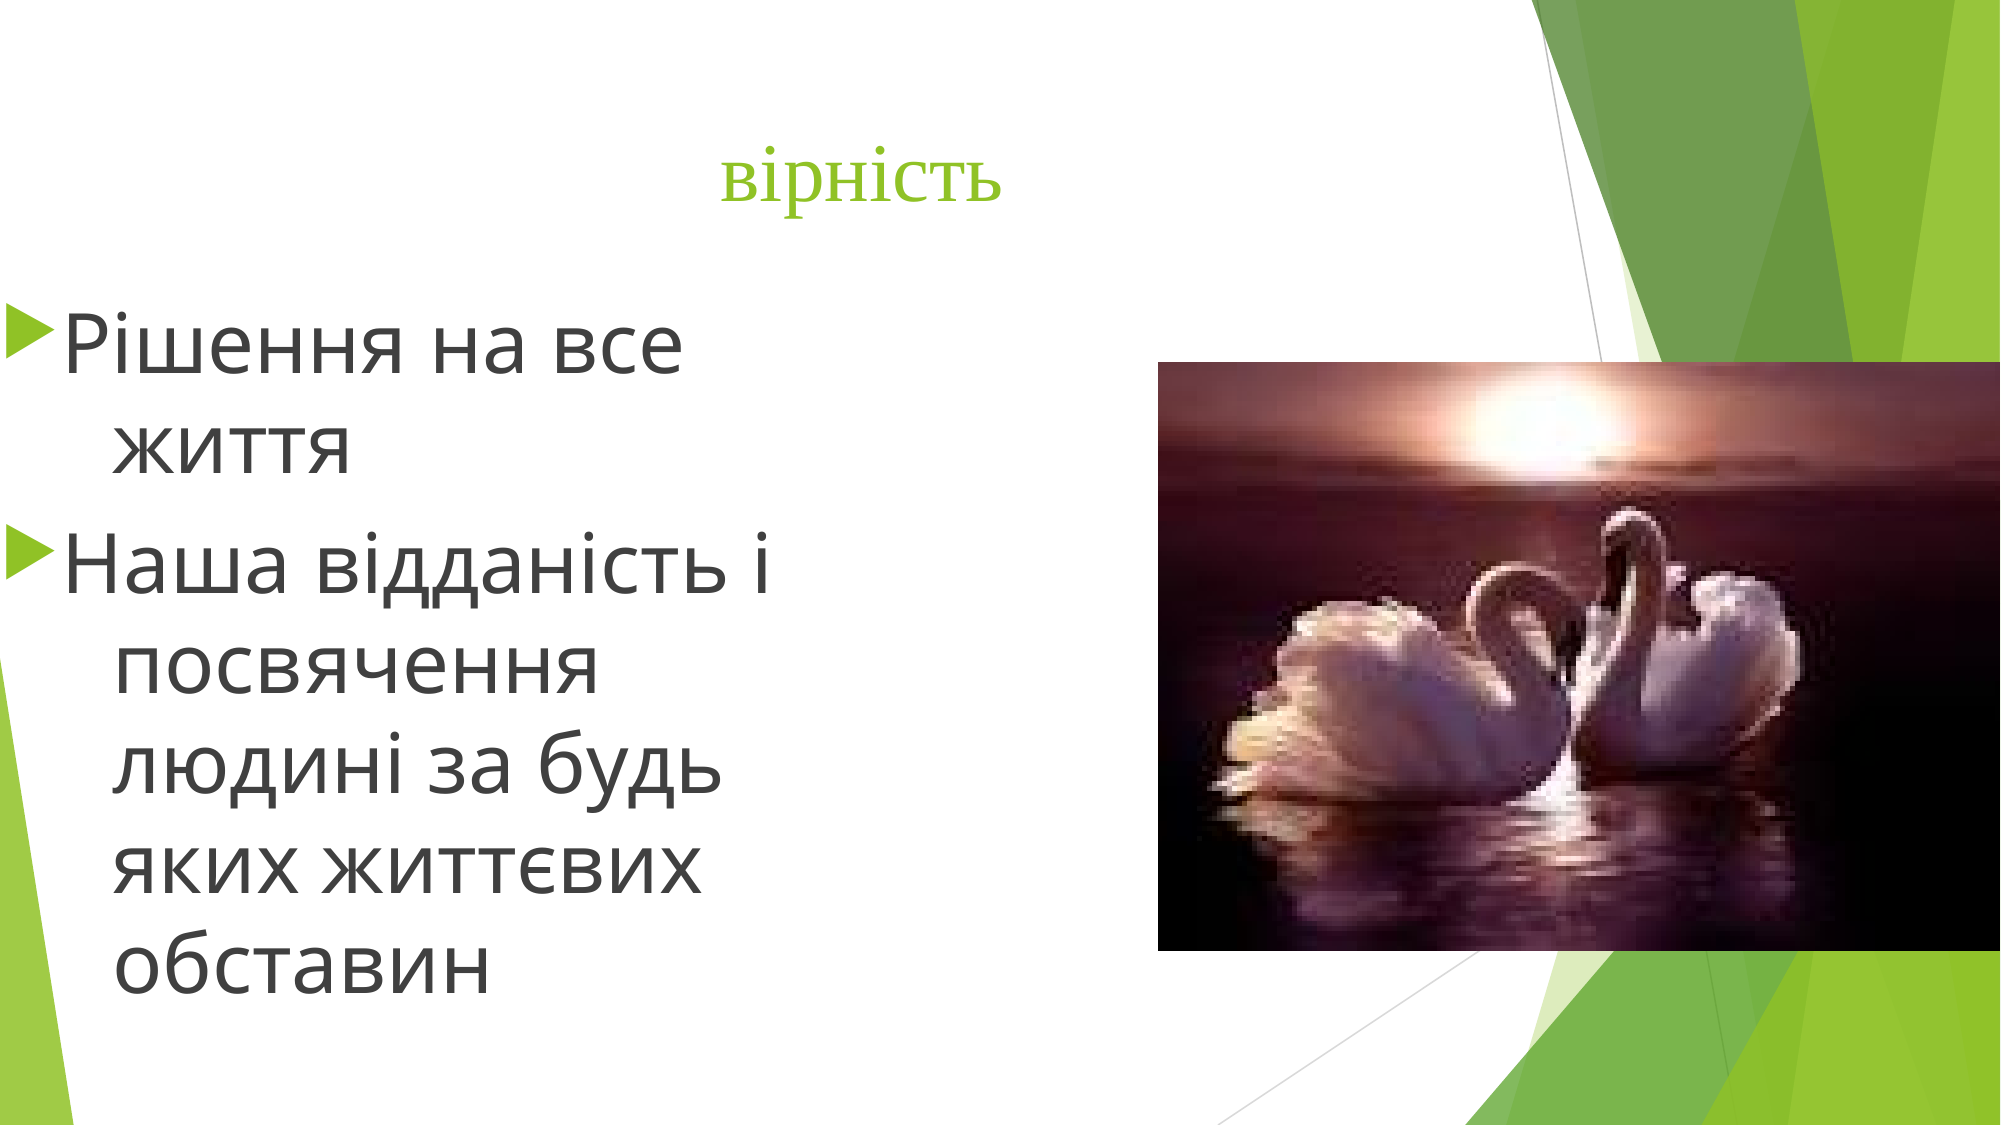

# вірність
Рішення на все життя
Наша відданість і посвячення людині за будь яких життєвих обставин